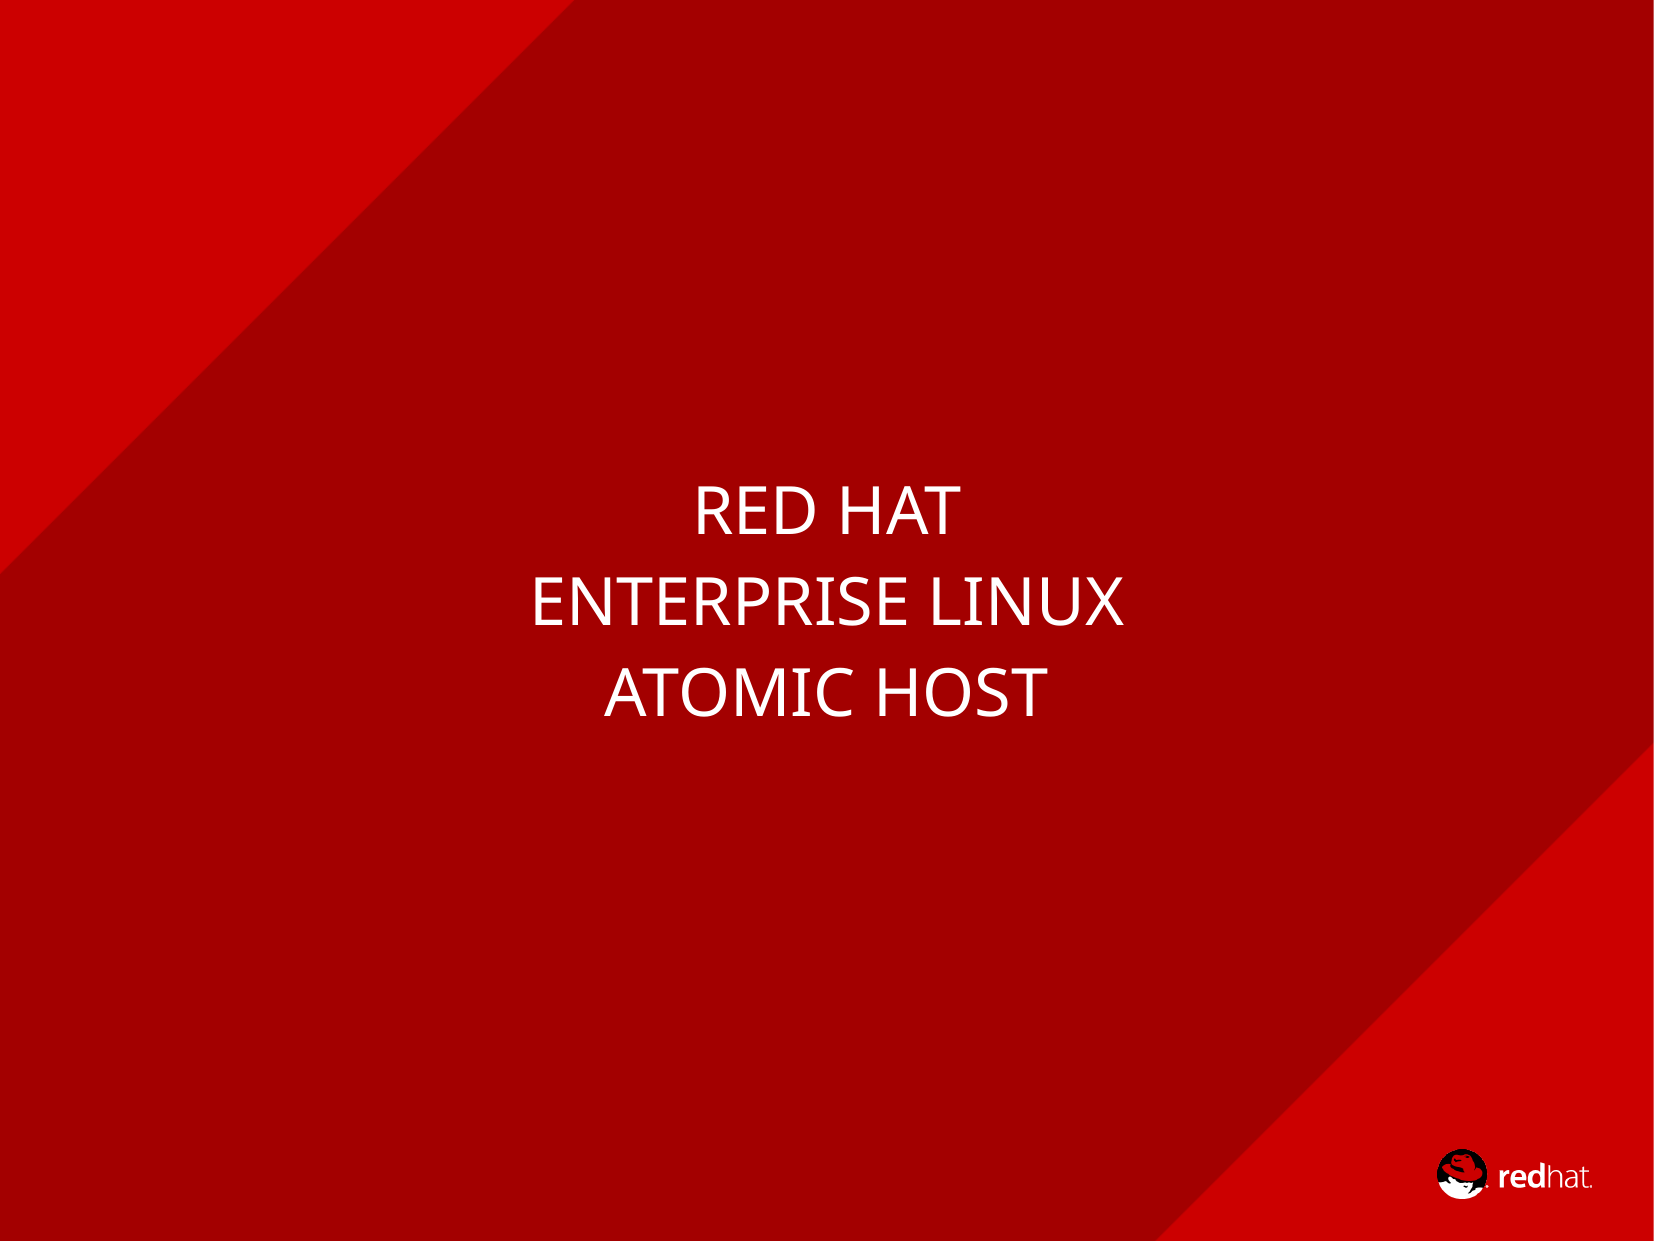

# RED HAT ENTERPRISE LINUX ATOMIC HOST